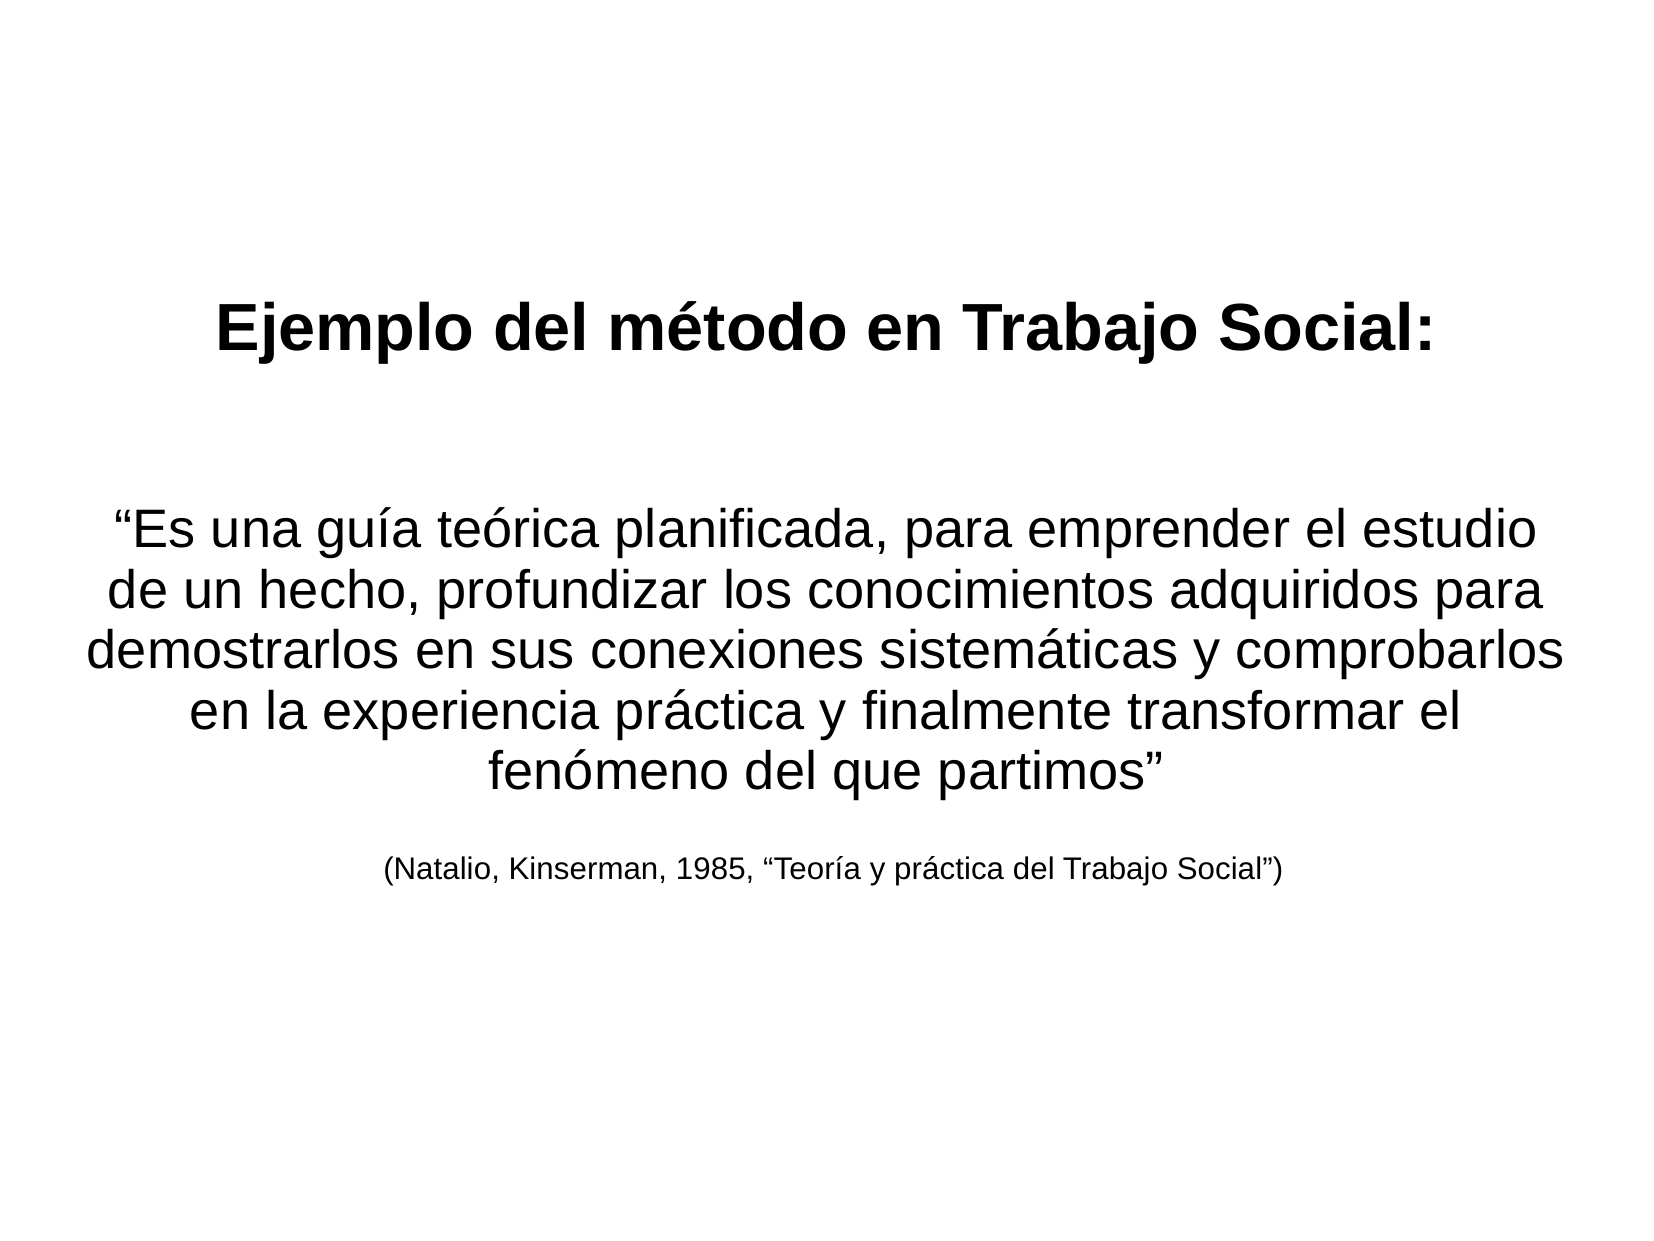

# Ejemplo del método en Trabajo Social:
“Es una guía teórica planificada, para emprender el estudio de un hecho, profundizar los conocimientos adquiridos para demostrarlos en sus conexiones sistemáticas y comprobarlos en la experiencia práctica y finalmente transformar el fenómeno del que partimos”
 (Natalio, Kinserman, 1985, “Teoría y práctica del Trabajo Social”)